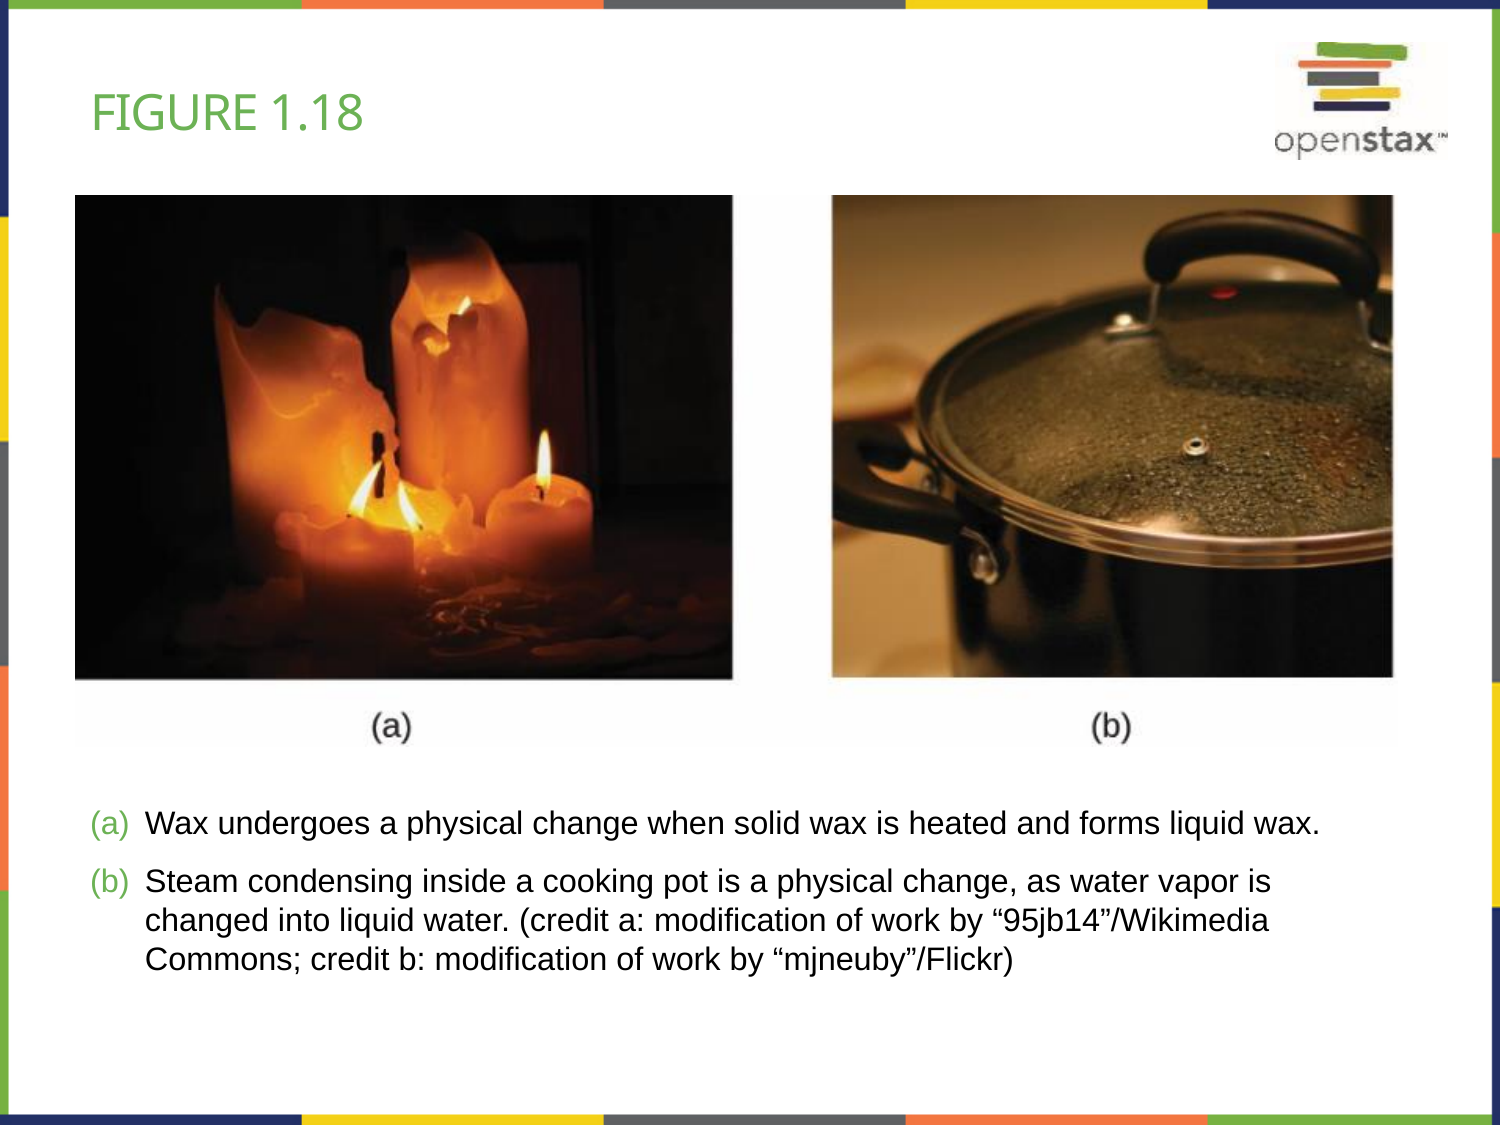

# Figure 1.18
Wax undergoes a physical change when solid wax is heated and forms liquid wax.
Steam condensing inside a cooking pot is a physical change, as water vapor is changed into liquid water. (credit a: modification of work by “95jb14”/Wikimedia Commons; credit b: modification of work by “mjneuby”/Flickr)